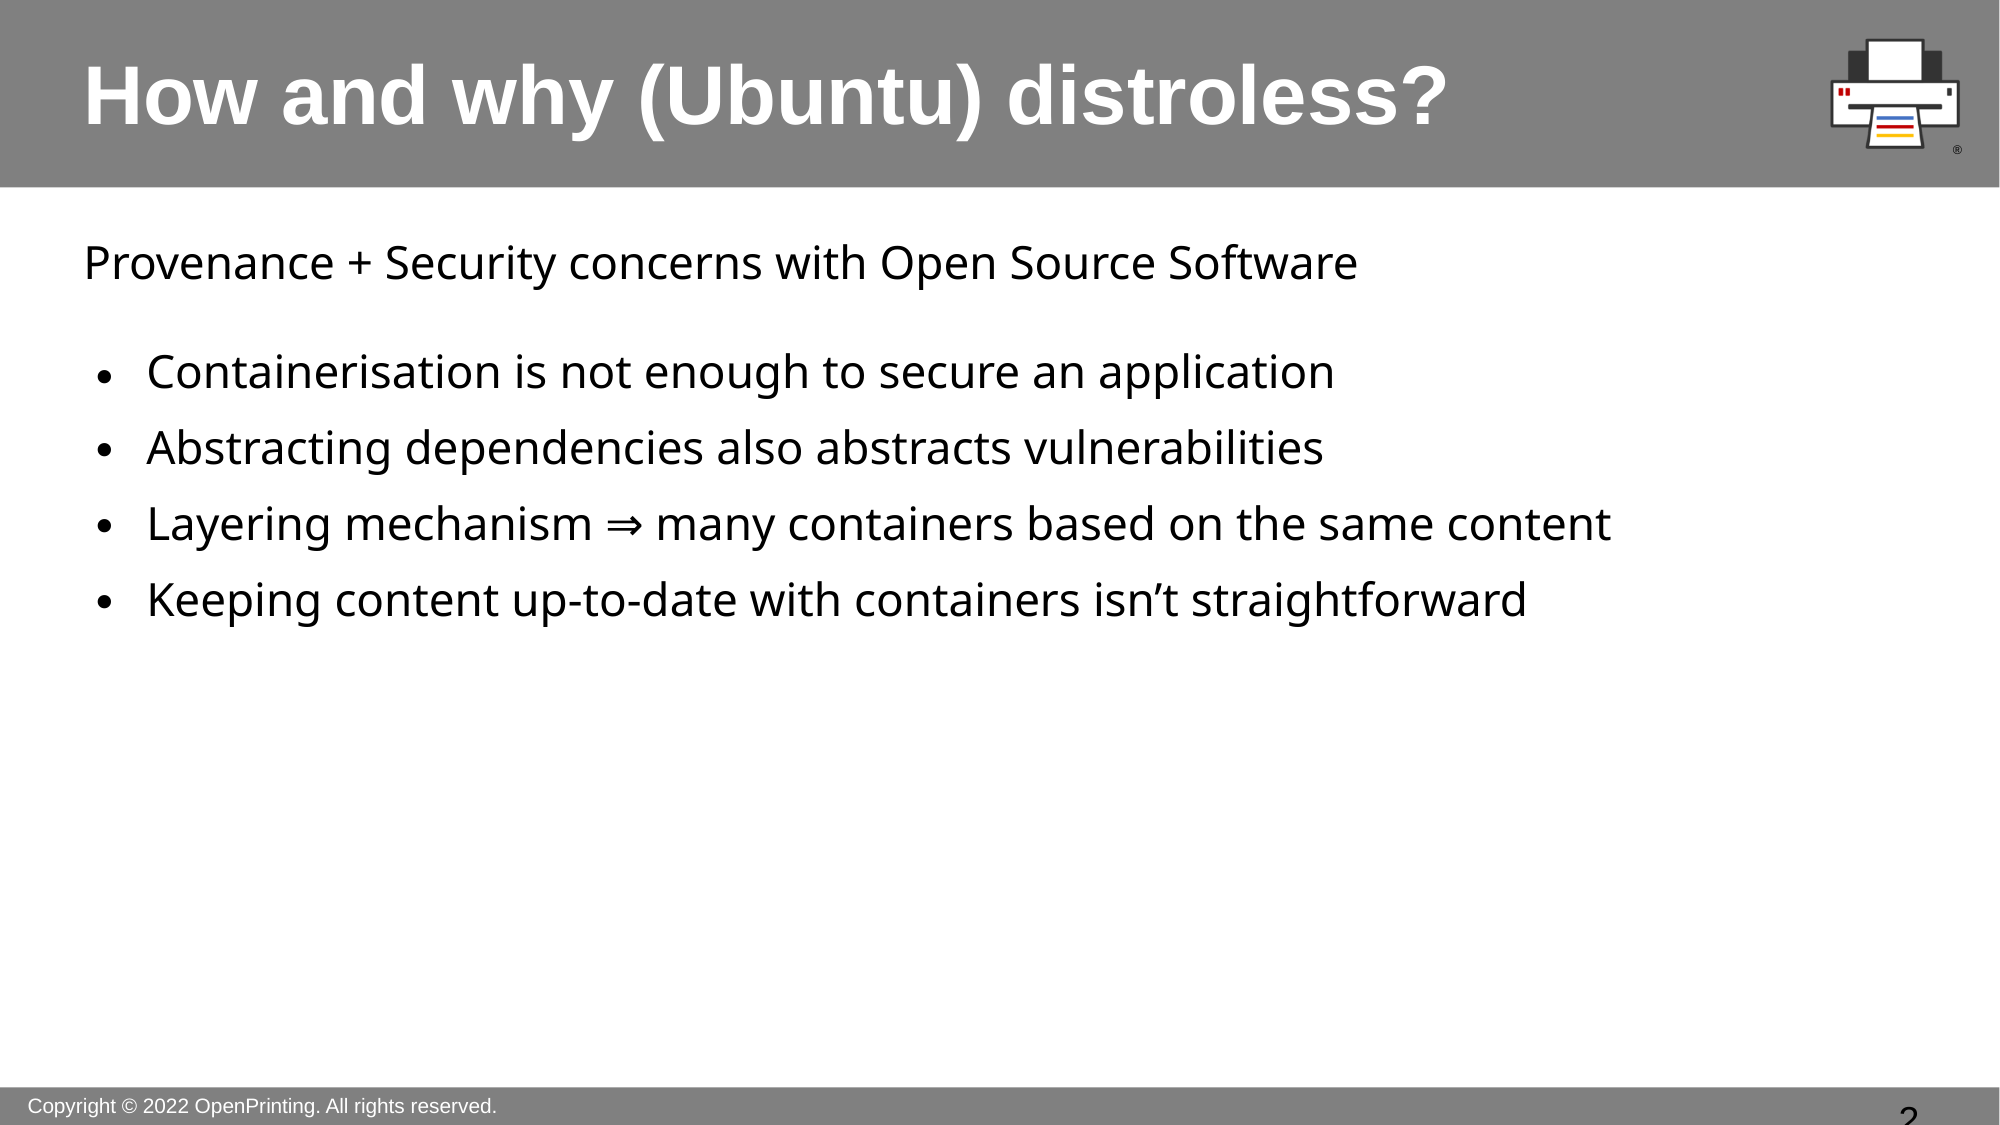

How and why (Ubuntu) distroless?
Provenance + Security concerns with Open Source Software
Containerisation is not enough to secure an application
Abstracting dependencies also abstracts vulnerabilities
Layering mechanism ⇒ many containers based on the same content
Keeping content up-to-date with containers isn’t straightforward